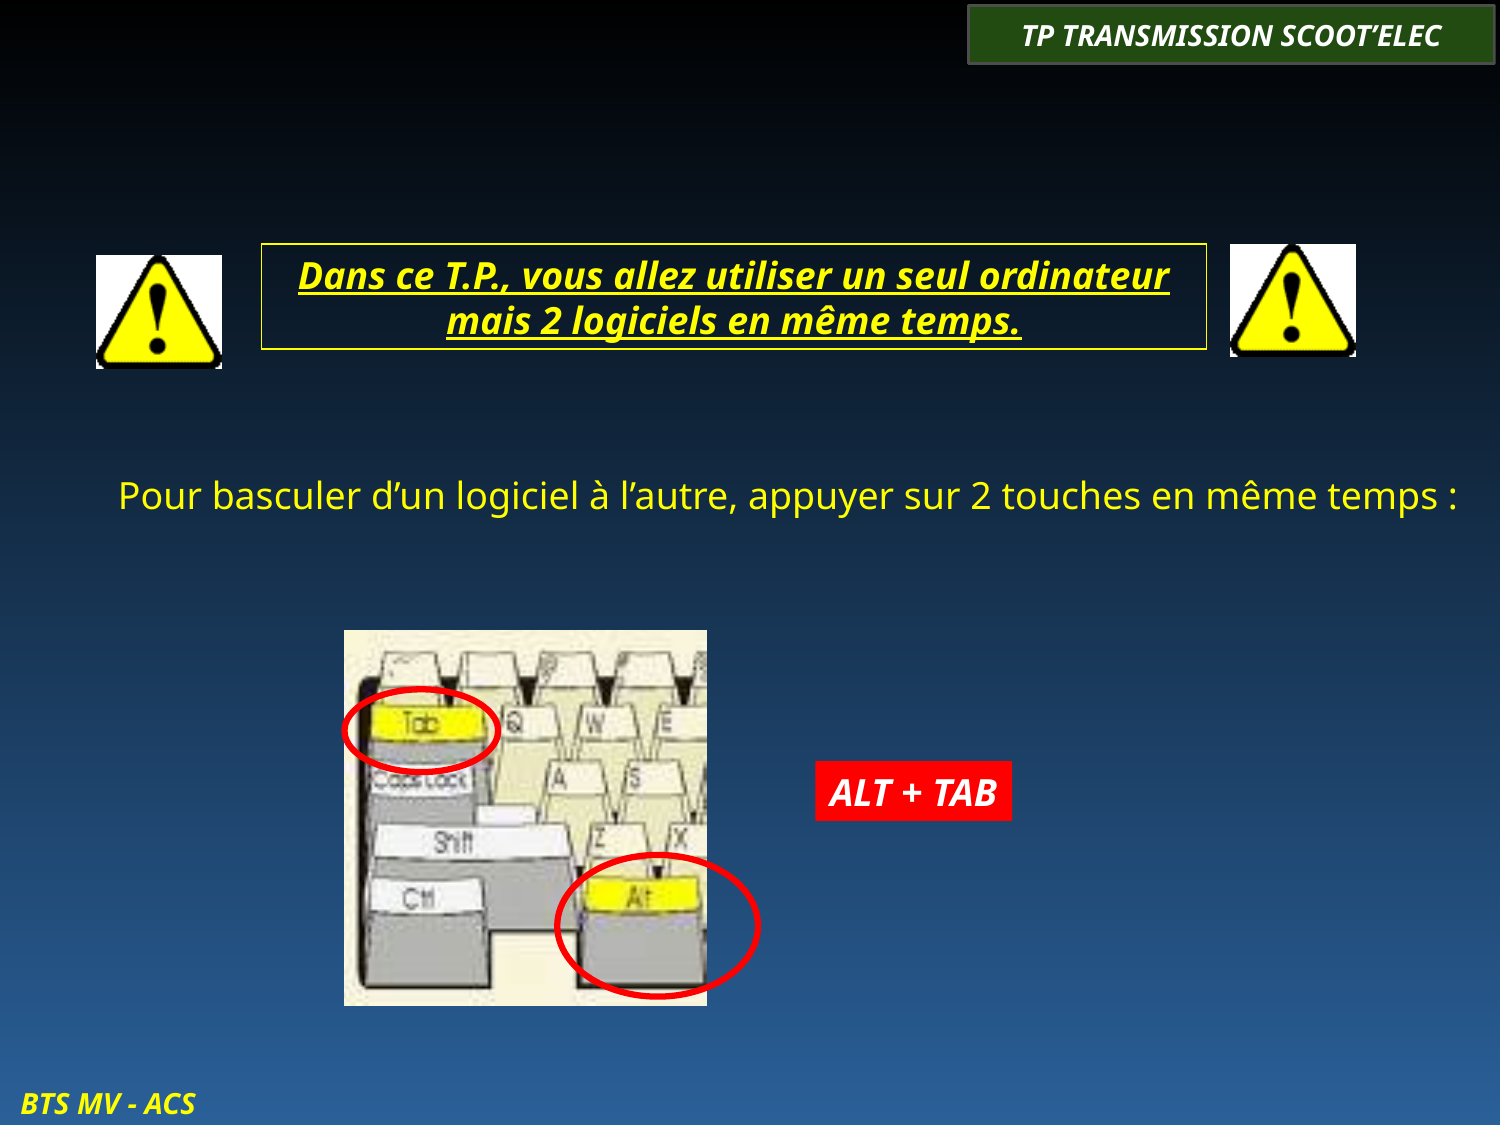

Dans ce T.P., vous allez utiliser un seul ordinateur mais 2 logiciels en même temps.
Pour basculer d’un logiciel à l’autre, appuyer sur 2 touches en même temps :
ALT + TAB